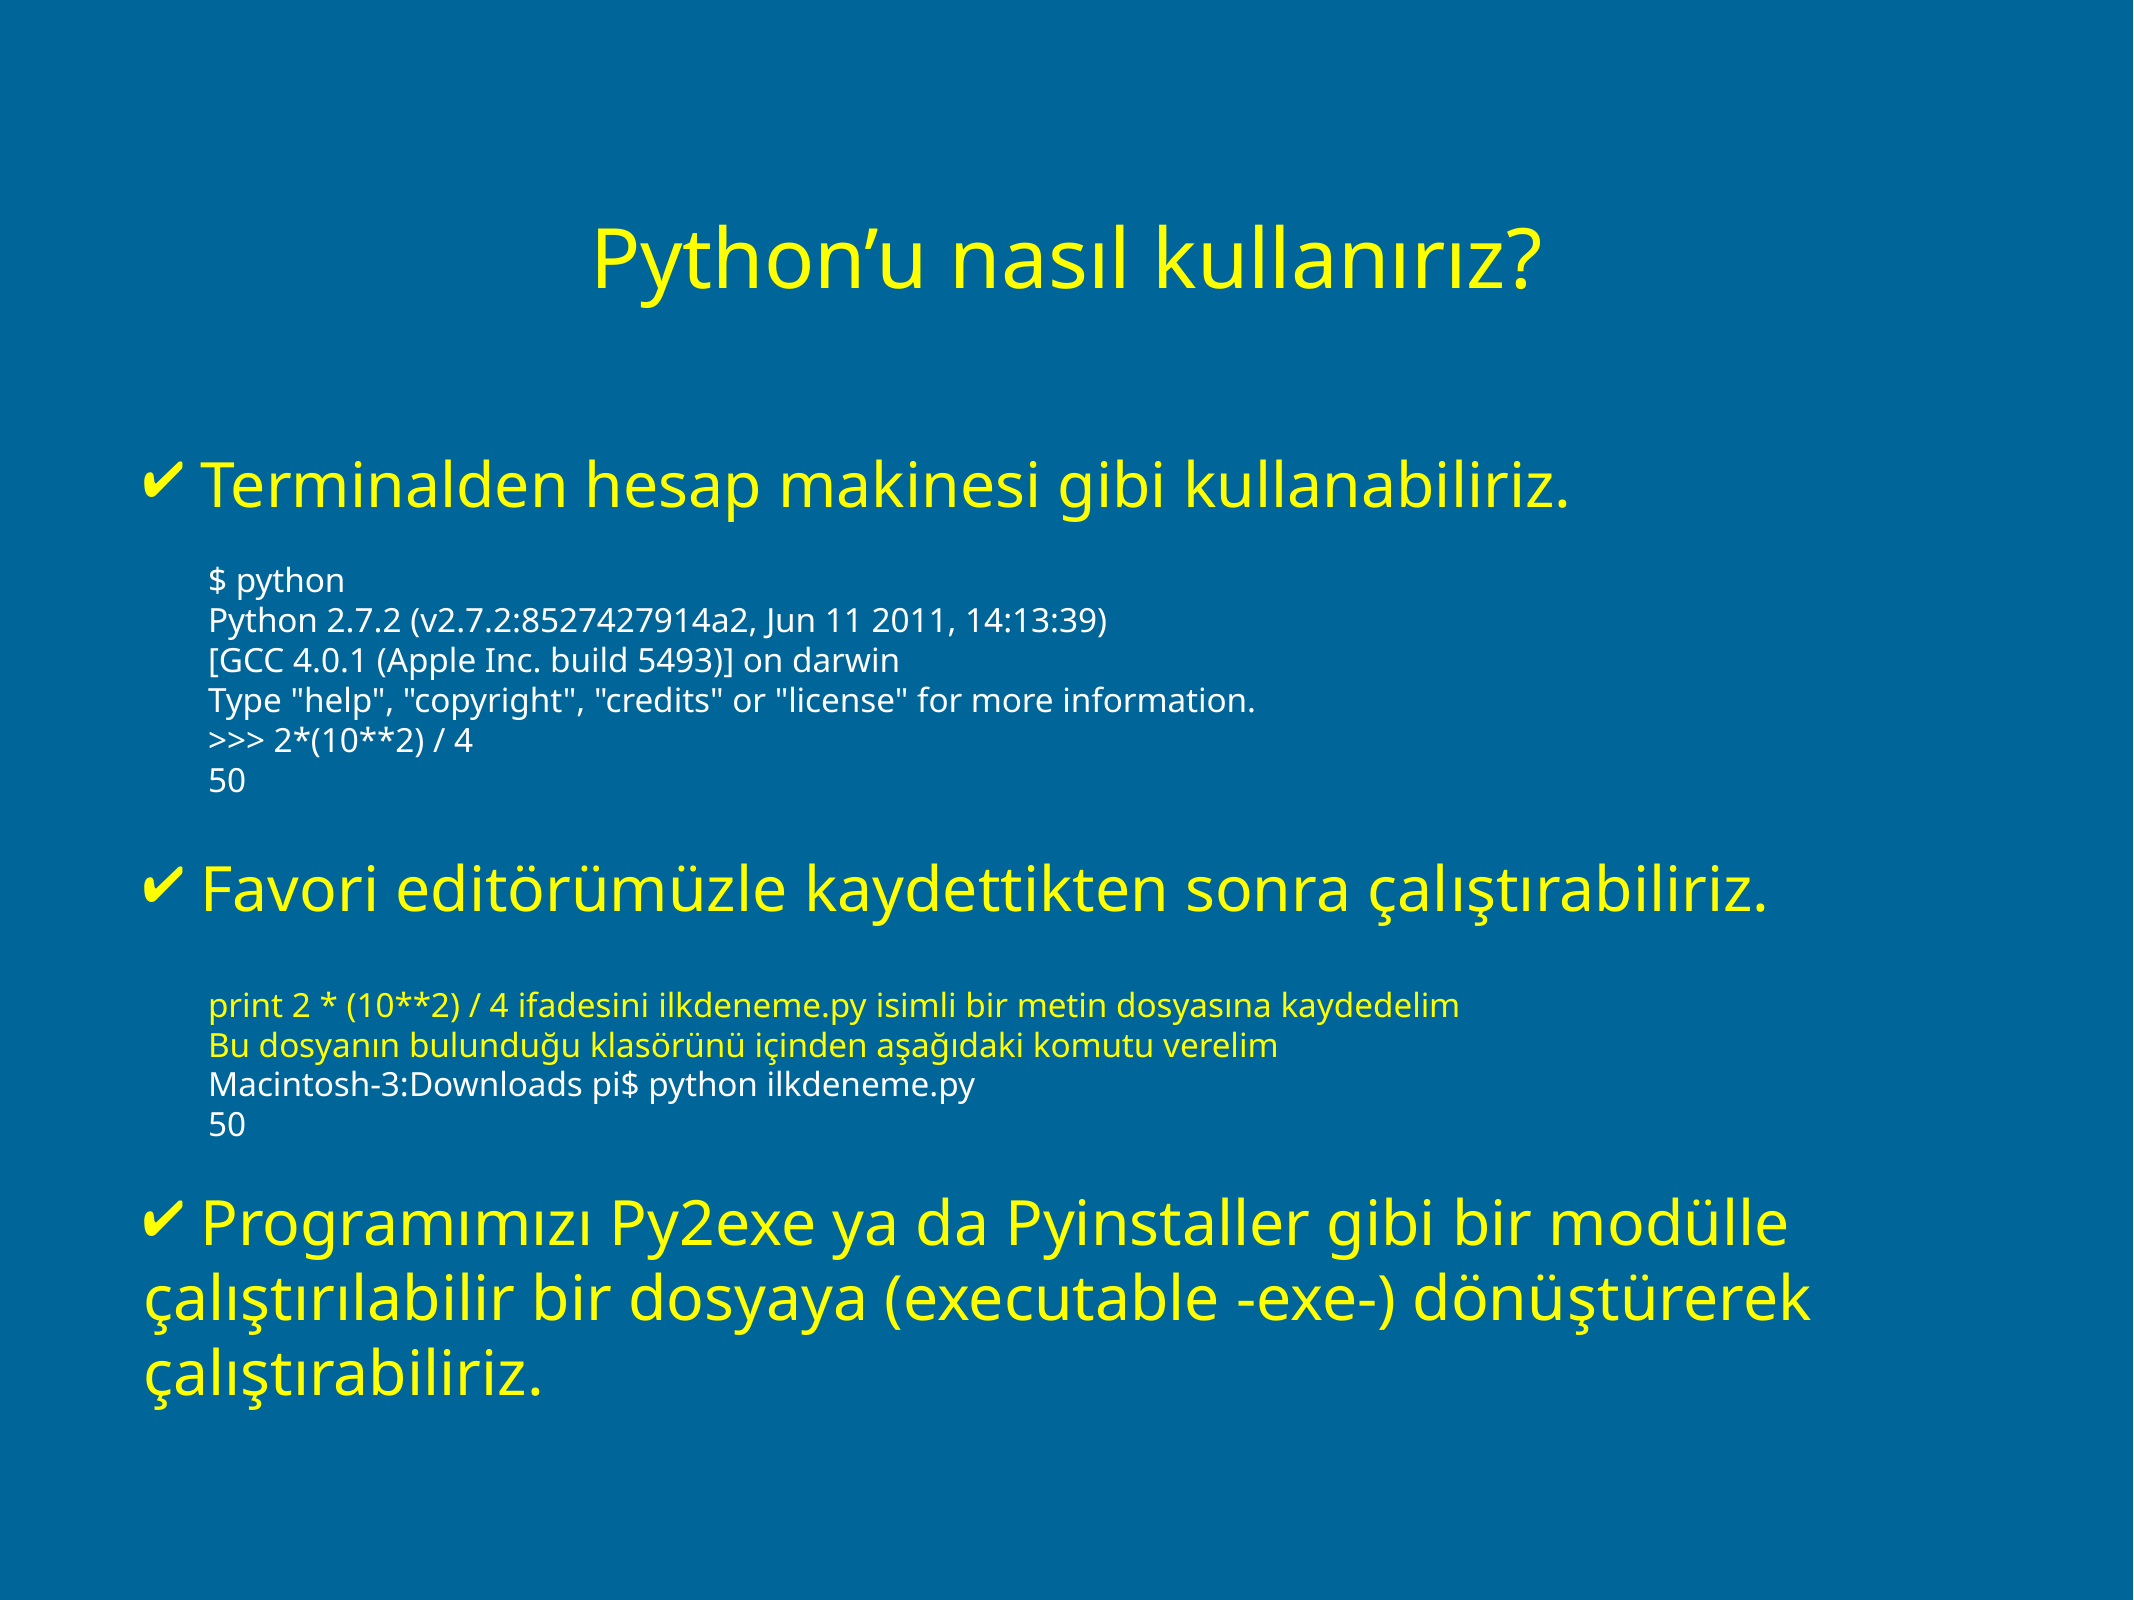

# Python’u nasıl kullanırız?
 Terminalden hesap makinesi gibi kullanabiliriz.
$ python
Python 2.7.2 (v2.7.2:8527427914a2, Jun 11 2011, 14:13:39)
[GCC 4.0.1 (Apple Inc. build 5493)] on darwin
Type "help", "copyright", "credits" or "license" for more information.
>>> 2*(10**2) / 4
50
 Favori editörümüzle kaydettikten sonra çalıştırabiliriz.
print 2 * (10**2) / 4 ifadesini ilkdeneme.py isimli bir metin dosyasına kaydedelim
Bu dosyanın bulunduğu klasörünü içinden aşağıdaki komutu verelim
Macintosh-3:Downloads pi$ python ilkdeneme.py
50
 Programımızı Py2exe ya da Pyinstaller gibi bir modülle çalıştırılabilir bir dosyaya (executable -exe-) dönüştürerek çalıştırabiliriz.